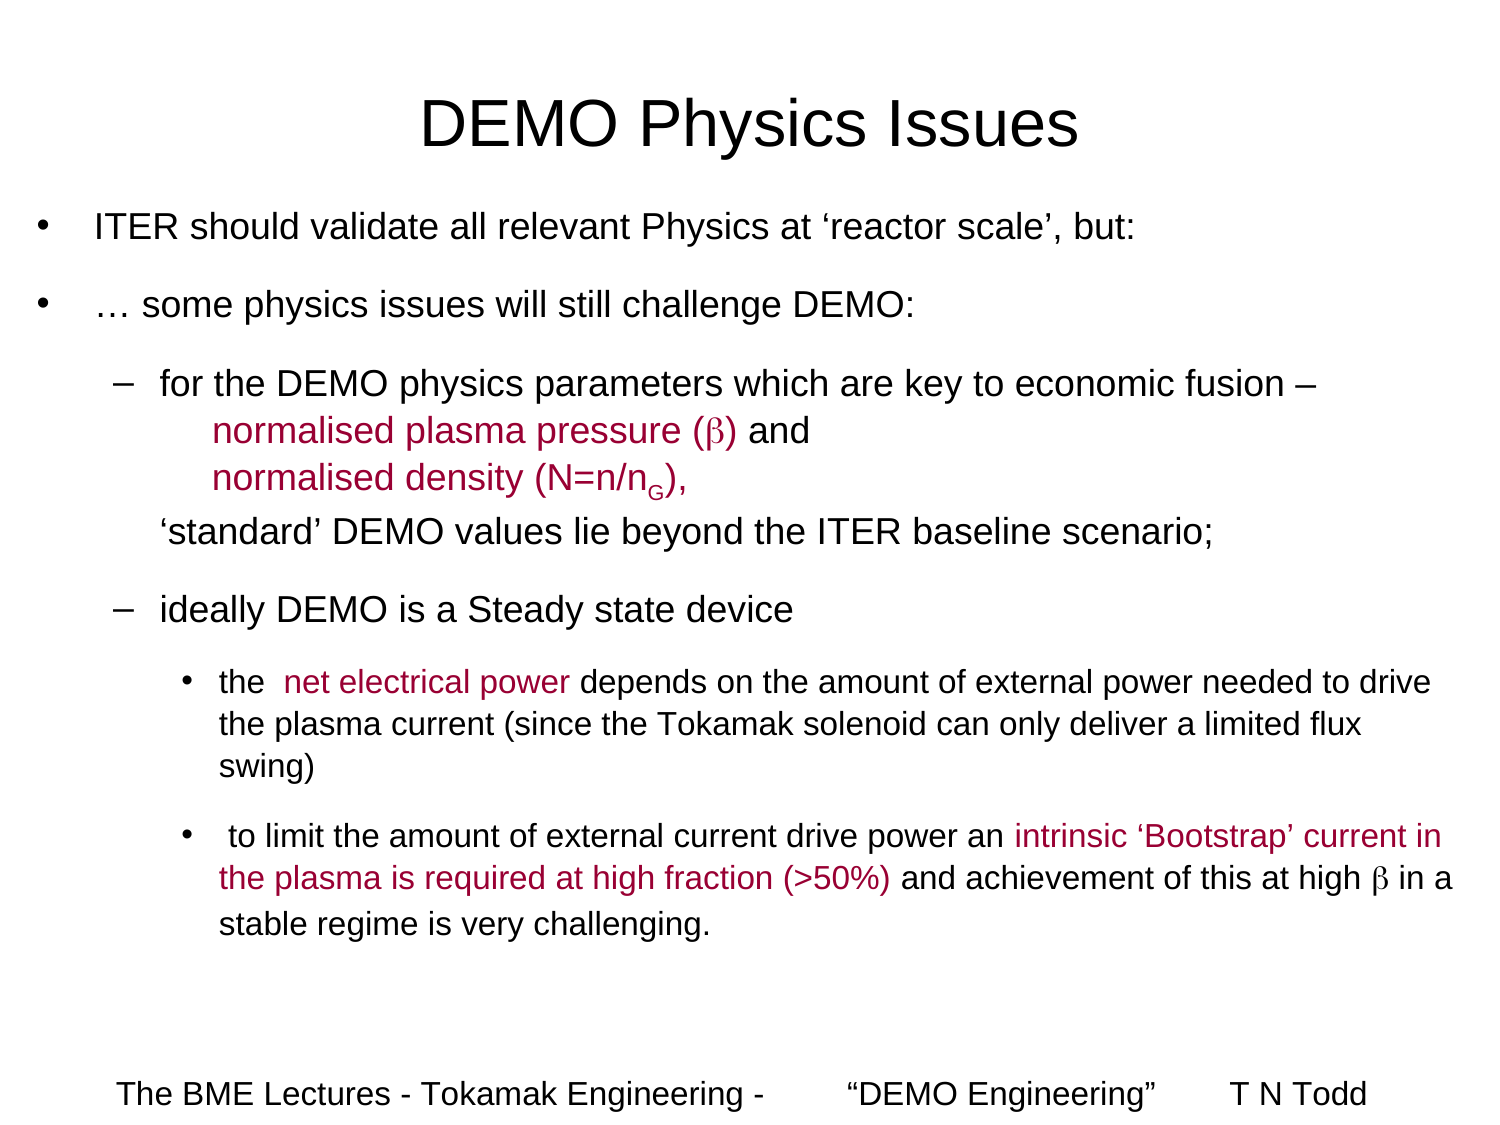

DEMO Physics Issues
ITER should validate all relevant Physics at ‘reactor scale’, but:
… some physics issues will still challenge DEMO:
for the DEMO physics parameters which are key to economic fusion –
 normalised plasma pressure () and
 normalised density (N=n/nG),
‘standard’ DEMO values lie beyond the ITER baseline scenario;
ideally DEMO is a Steady state device
the net electrical power depends on the amount of external power needed to drive the plasma current (since the Tokamak solenoid can only deliver a limited flux swing)
 to limit the amount of external current drive power an intrinsic ‘Bootstrap’ current in the plasma is required at high fraction (>50%) and achievement of this at high  in a stable regime is very challenging.